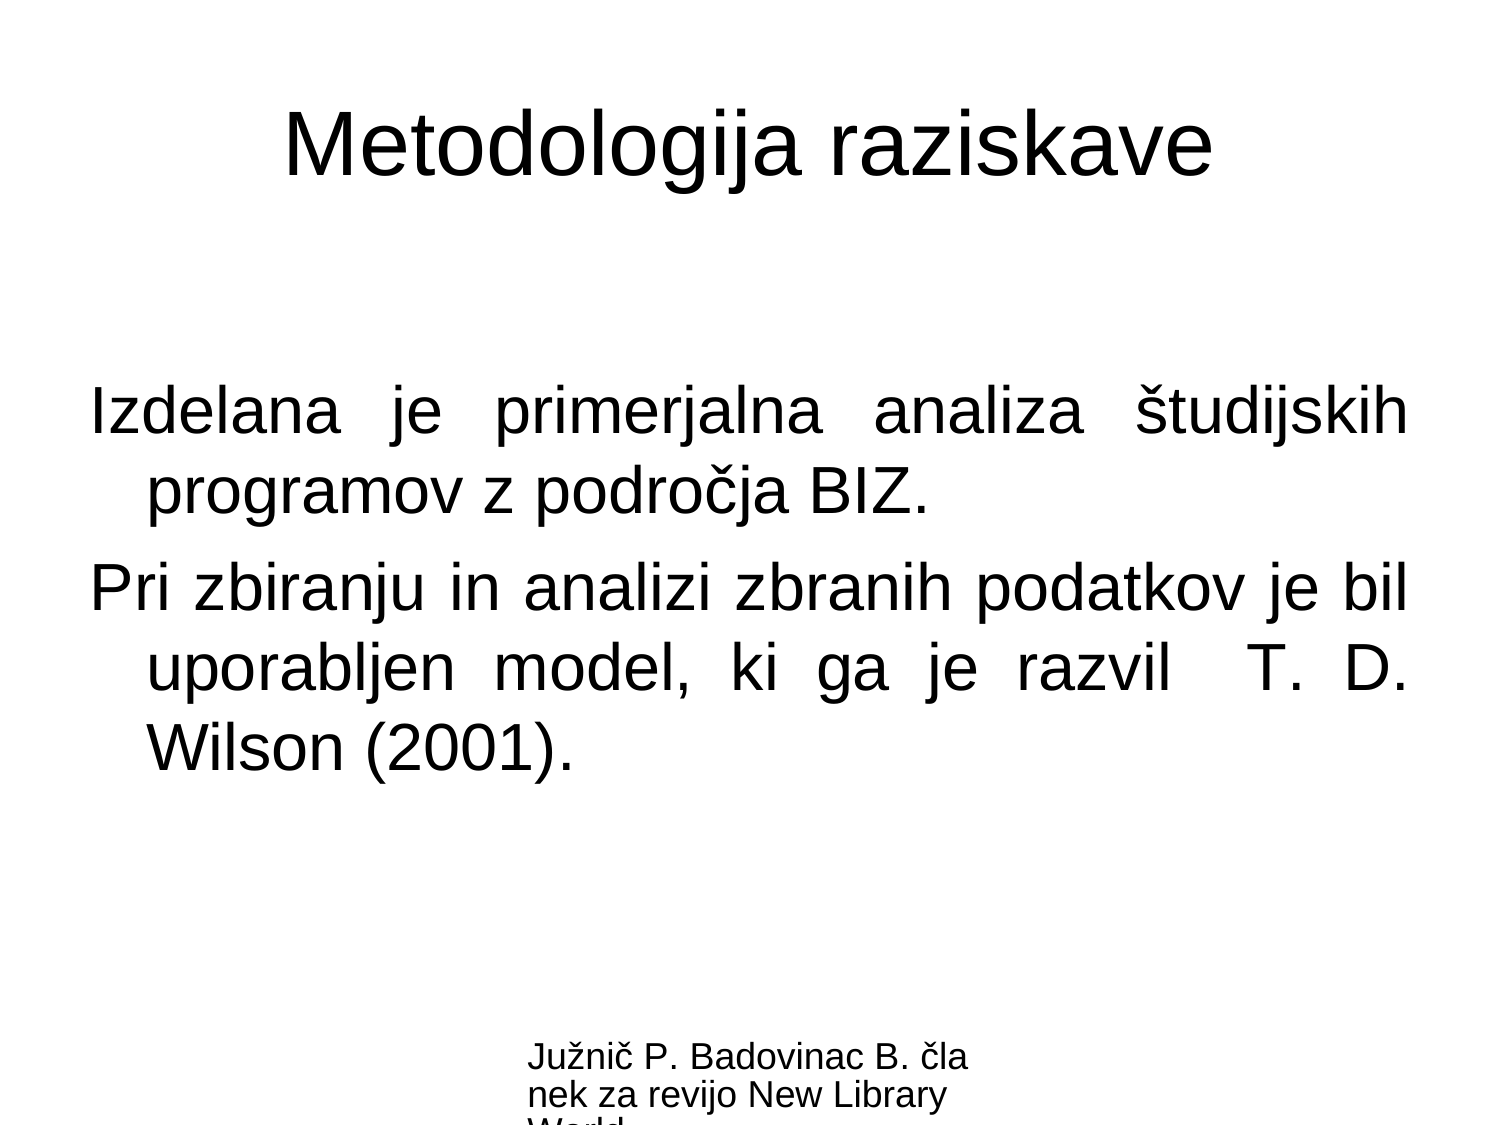

# Metodologija raziskave
Izdelana je primerjalna analiza študijskih programov z področja BIZ.
Pri zbiranju in analizi zbranih podatkov je bil uporabljen model, ki ga je razvil T. D. Wilson (2001).
Južnič P. Badovinac B. članek za revijo New Library World